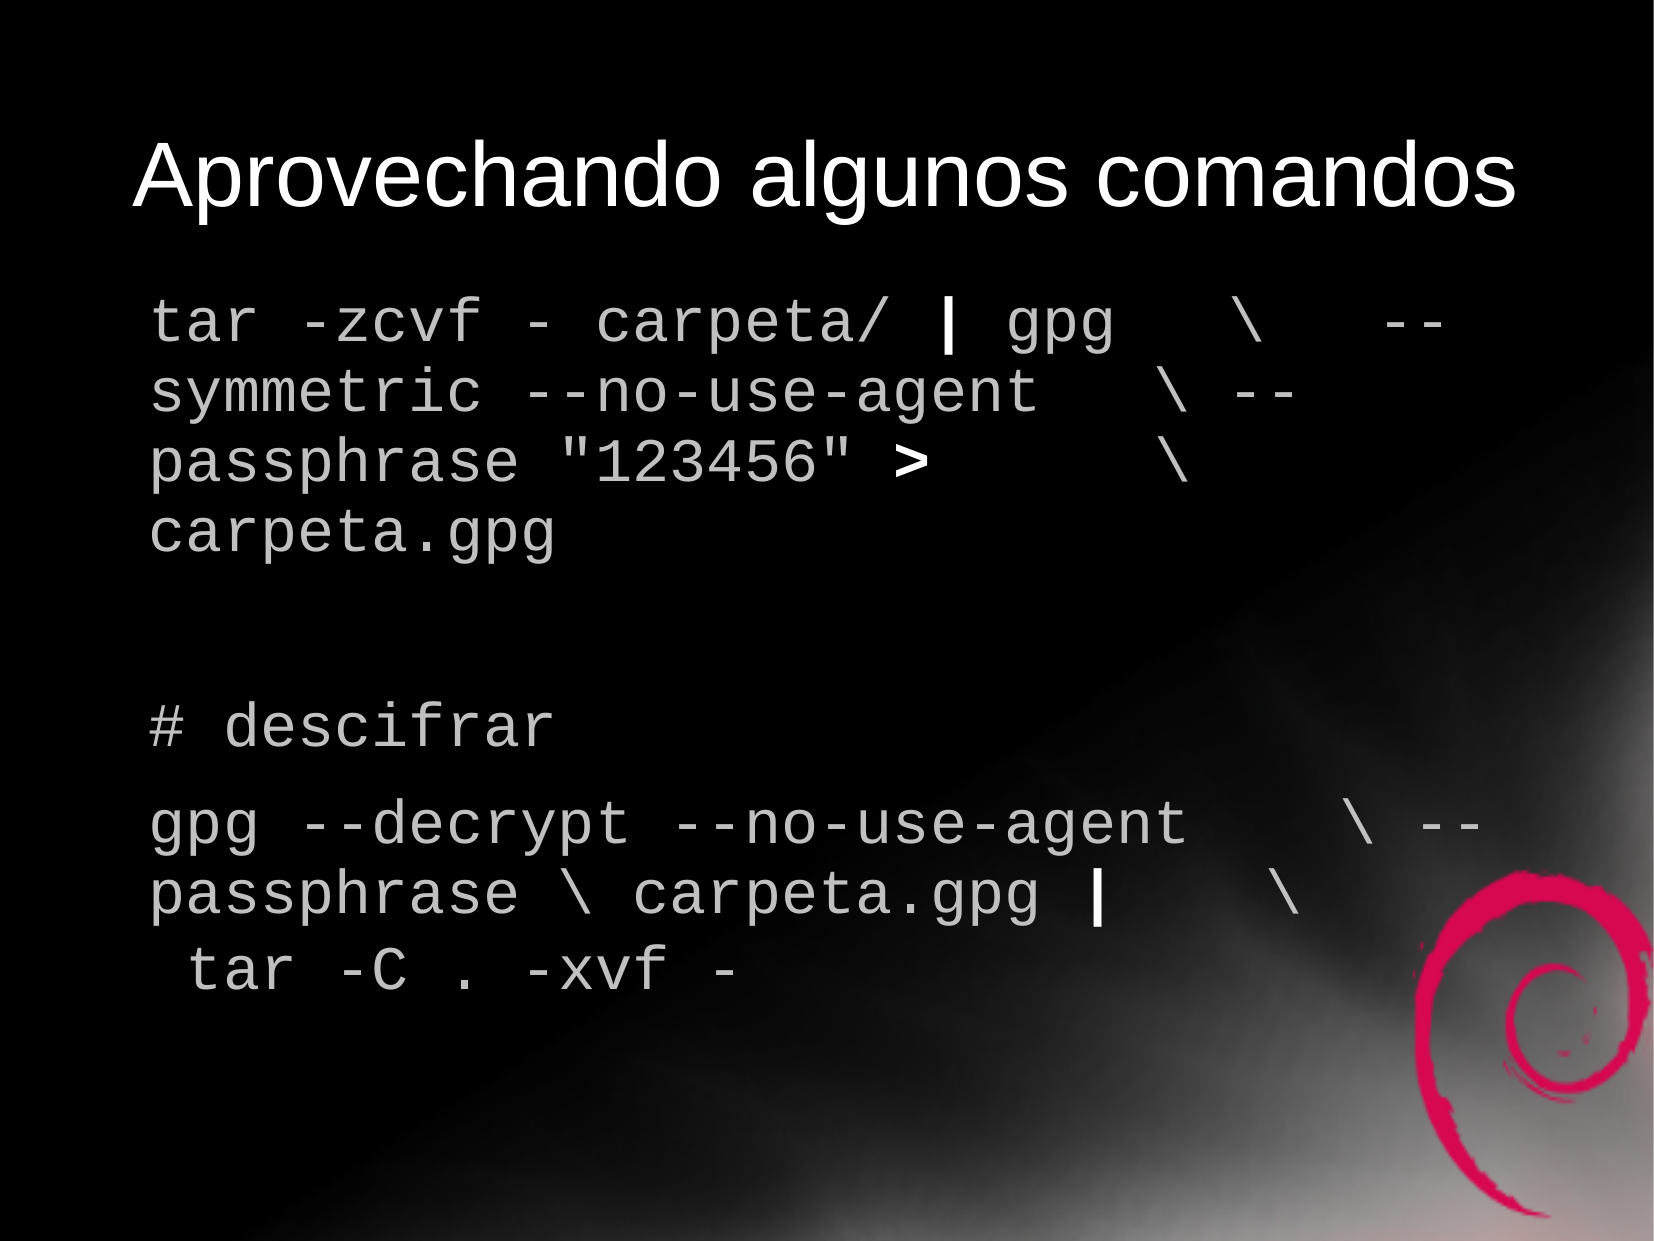

# Aprovechando algunos comandos
tar -zcvf - carpeta/ | gpg \ --symmetric --no-use-agent \ --passphrase "123456" > \ carpeta.gpg
# descifrar
gpg --decrypt --no-use-agent \ --passphrase \ carpeta.gpg | \
 tar -C . -xvf -